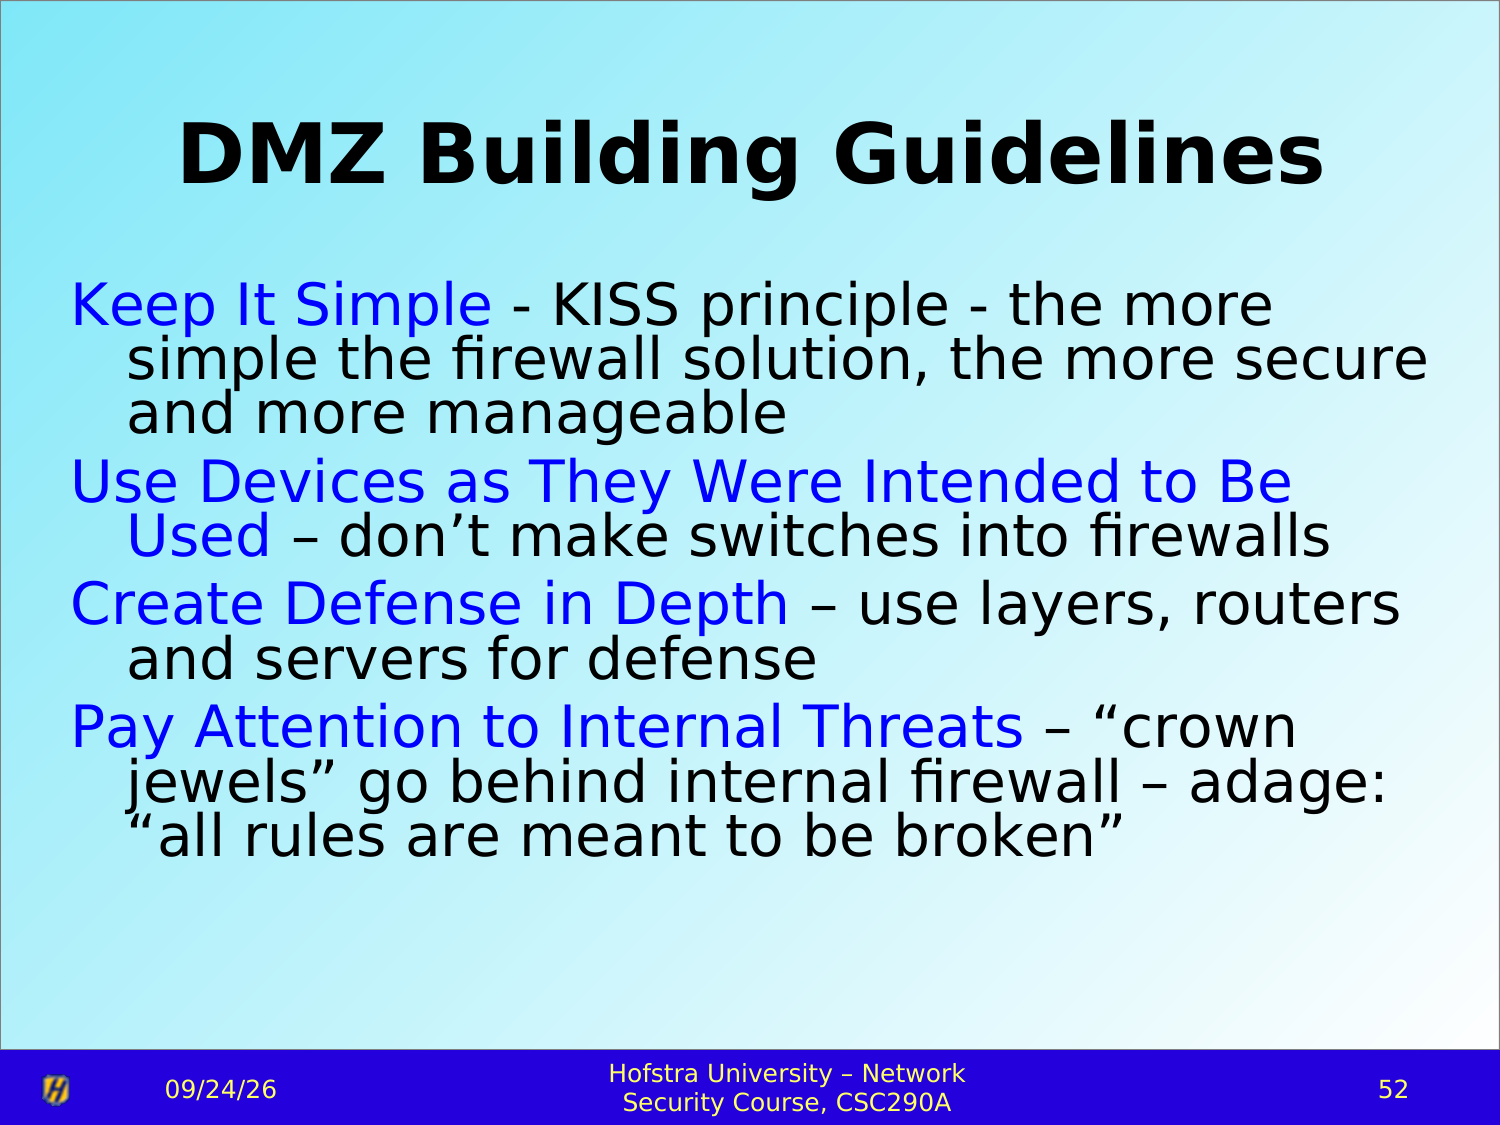

# DMZ Building Guidelines
Keep It Simple - KISS principle - the more simple the firewall solution, the more secure and more manageable
Use Devices as They Were Intended to Be Used – don’t make switches into firewalls
Create Defense in Depth – use layers, routers and servers for defense
Pay Attention to Internal Threats – “crown jewels” go behind internal firewall – adage: “all rules are meant to be broken”
52